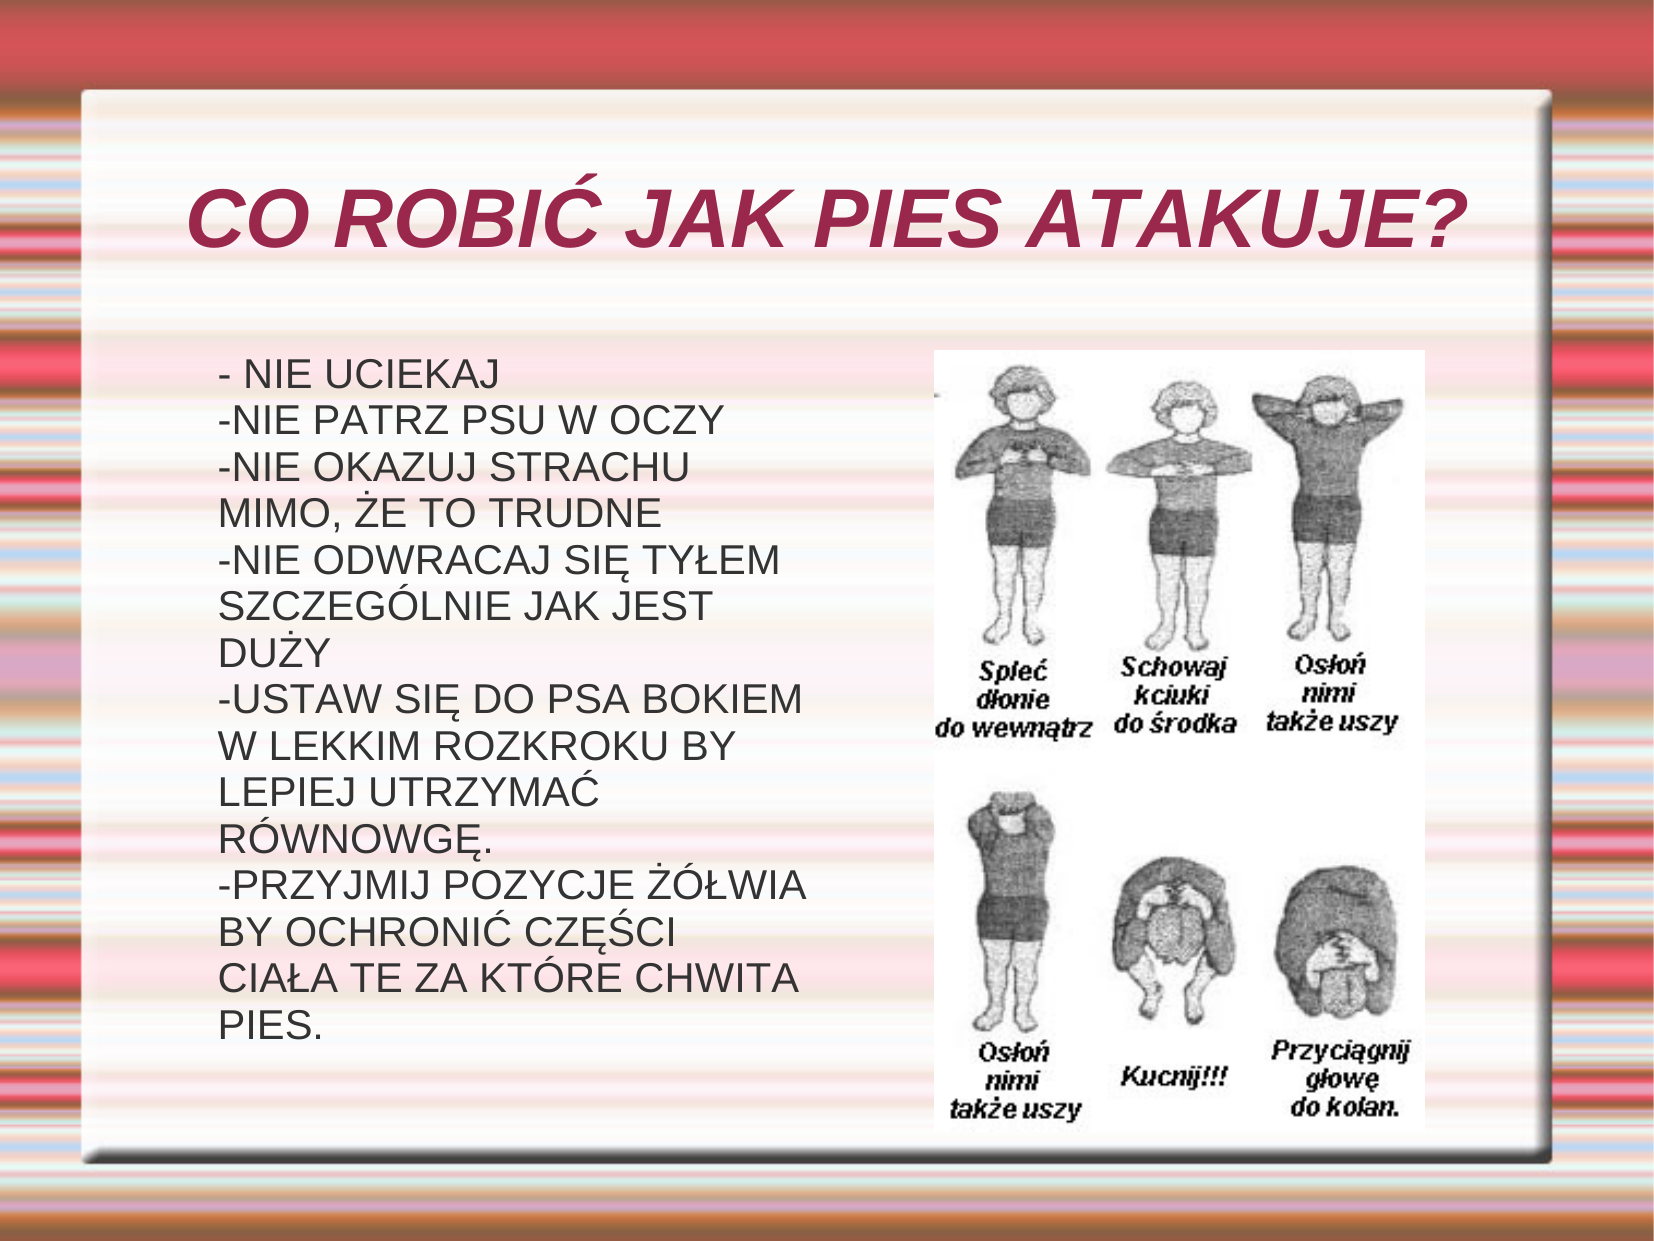

# CO ROBIĆ JAK PIES ATAKUJE?
- NIE UCIEKAJ
-NIE PATRZ PSU W OCZY
-NIE OKAZUJ STRACHU MIMO, ŻE TO TRUDNE
-NIE ODWRACAJ SIĘ TYŁEM SZCZEGÓLNIE JAK JEST DUŻY
-USTAW SIĘ DO PSA BOKIEM W LEKKIM ROZKROKU BY LEPIEJ UTRZYMAĆ RÓWNOWGĘ.
-PRZYJMIJ POZYCJE ŻÓŁWIA BY OCHRONIĆ CZĘŚCI CIAŁA TE ZA KTÓRE CHWITA PIES.